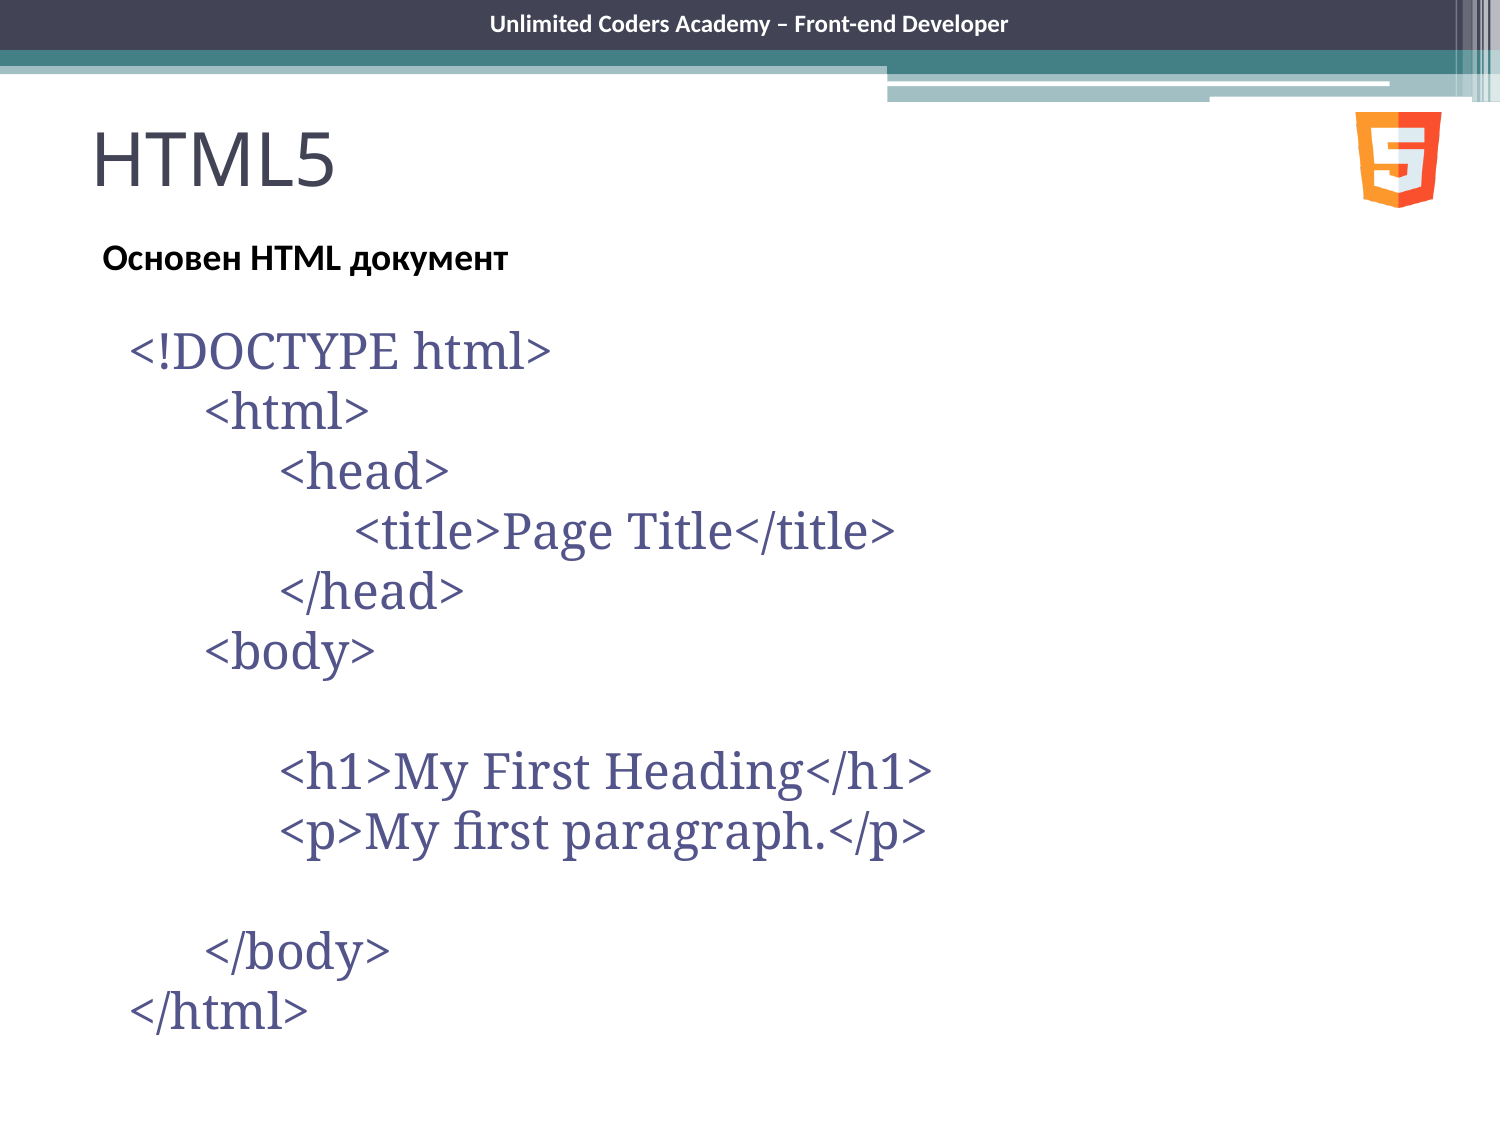

Unlimited Coders Academy – Front-end Developer
# HTML5
Основен HTML документ
<!DOCTYPE html>
	<html>
		<head>
			<title>Page Title</title>
		</head>
	<body>
		<h1>My First Heading</h1>
		<p>My first paragraph.</p>
	</body>
</html>